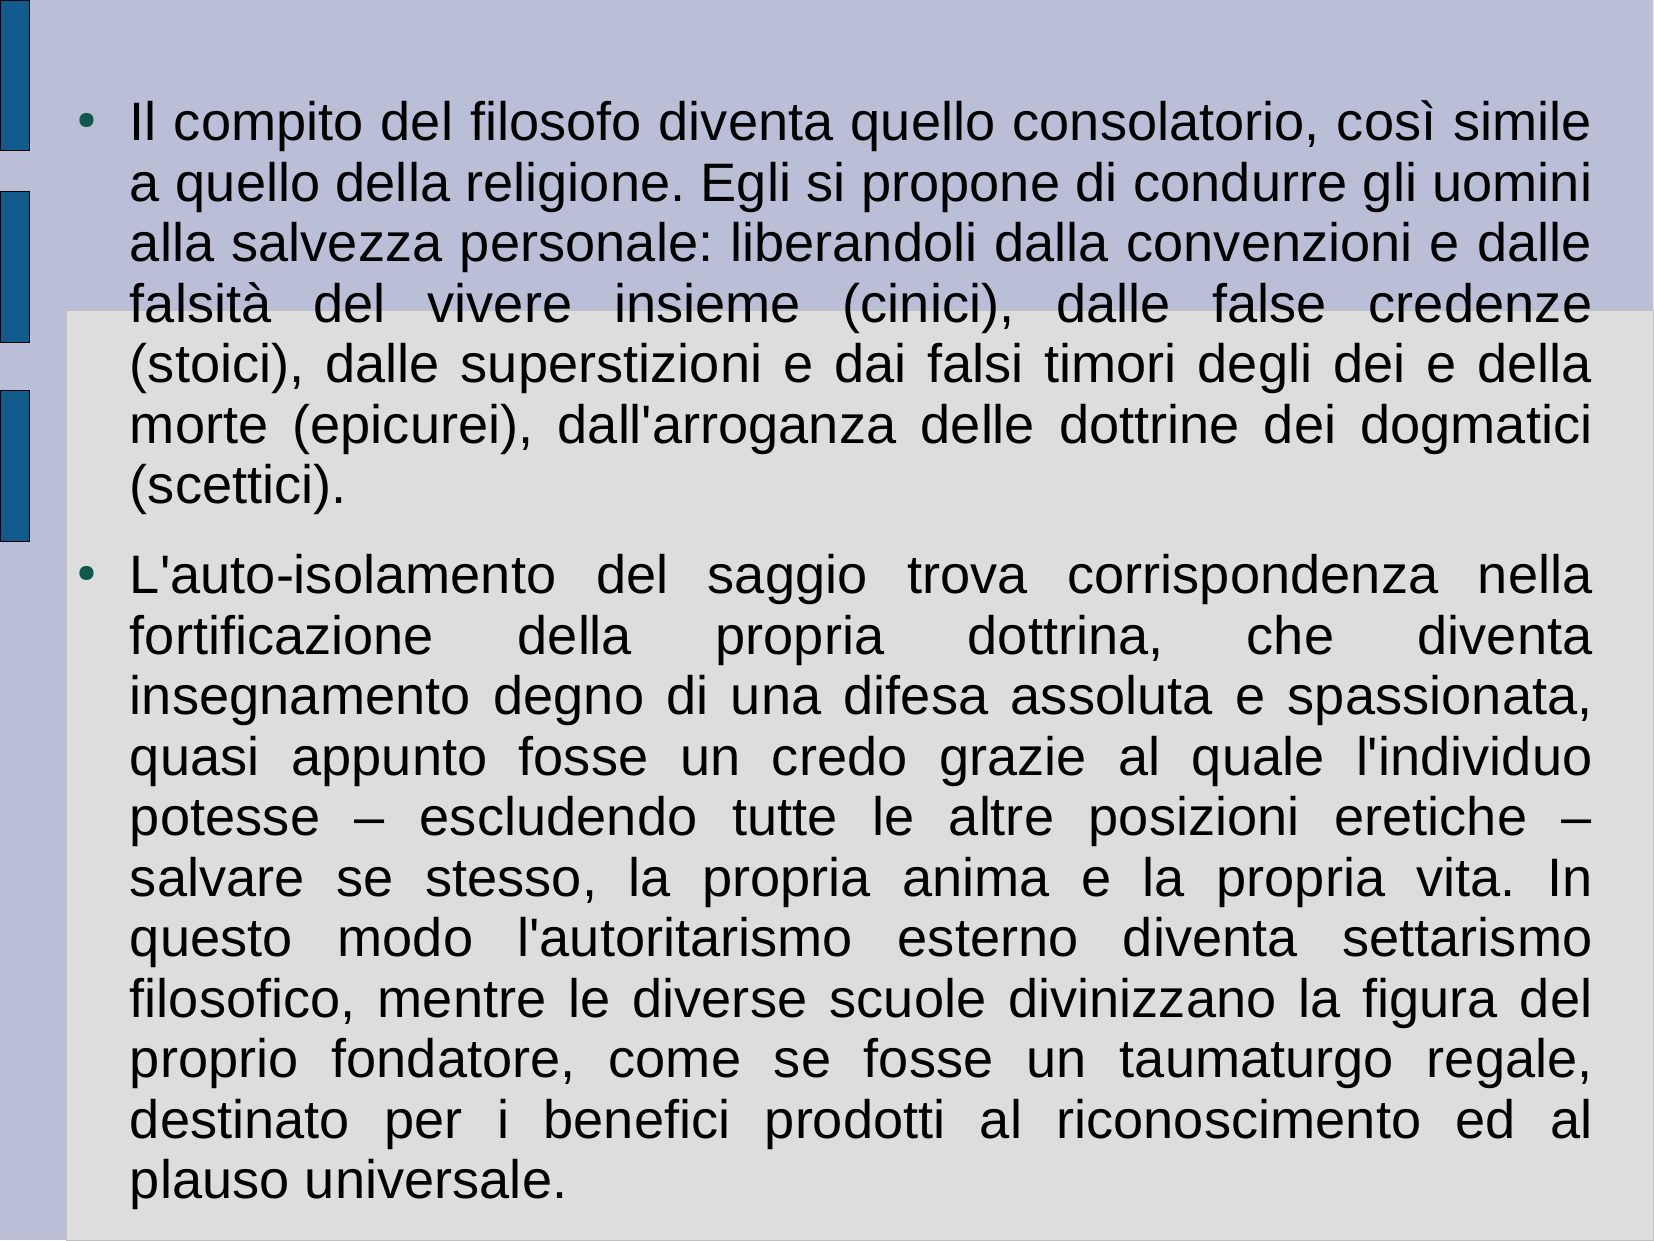

#
Il compito del filosofo diventa quello consolatorio, così simile a quello della religione. Egli si propone di condurre gli uomini alla salvezza personale: liberandoli dalla convenzioni e dalle falsità del vivere insieme (cinici), dalle false credenze (stoici), dalle superstizioni e dai falsi timori degli dei e della morte (epicurei), dall'arroganza delle dottrine dei dogmatici (scettici).
L'auto-isolamento del saggio trova corrispondenza nella fortificazione della propria dottrina, che diventa insegnamento degno di una difesa assoluta e spassionata, quasi appunto fosse un credo grazie al quale l'individuo potesse – escludendo tutte le altre posizioni eretiche – salvare se stesso, la propria anima e la propria vita. In questo modo l'autoritarismo esterno diventa settarismo filosofico, mentre le diverse scuole divinizzano la figura del proprio fondatore, come se fosse un taumaturgo regale, destinato per i benefici prodotti al riconoscimento ed al plauso universale.